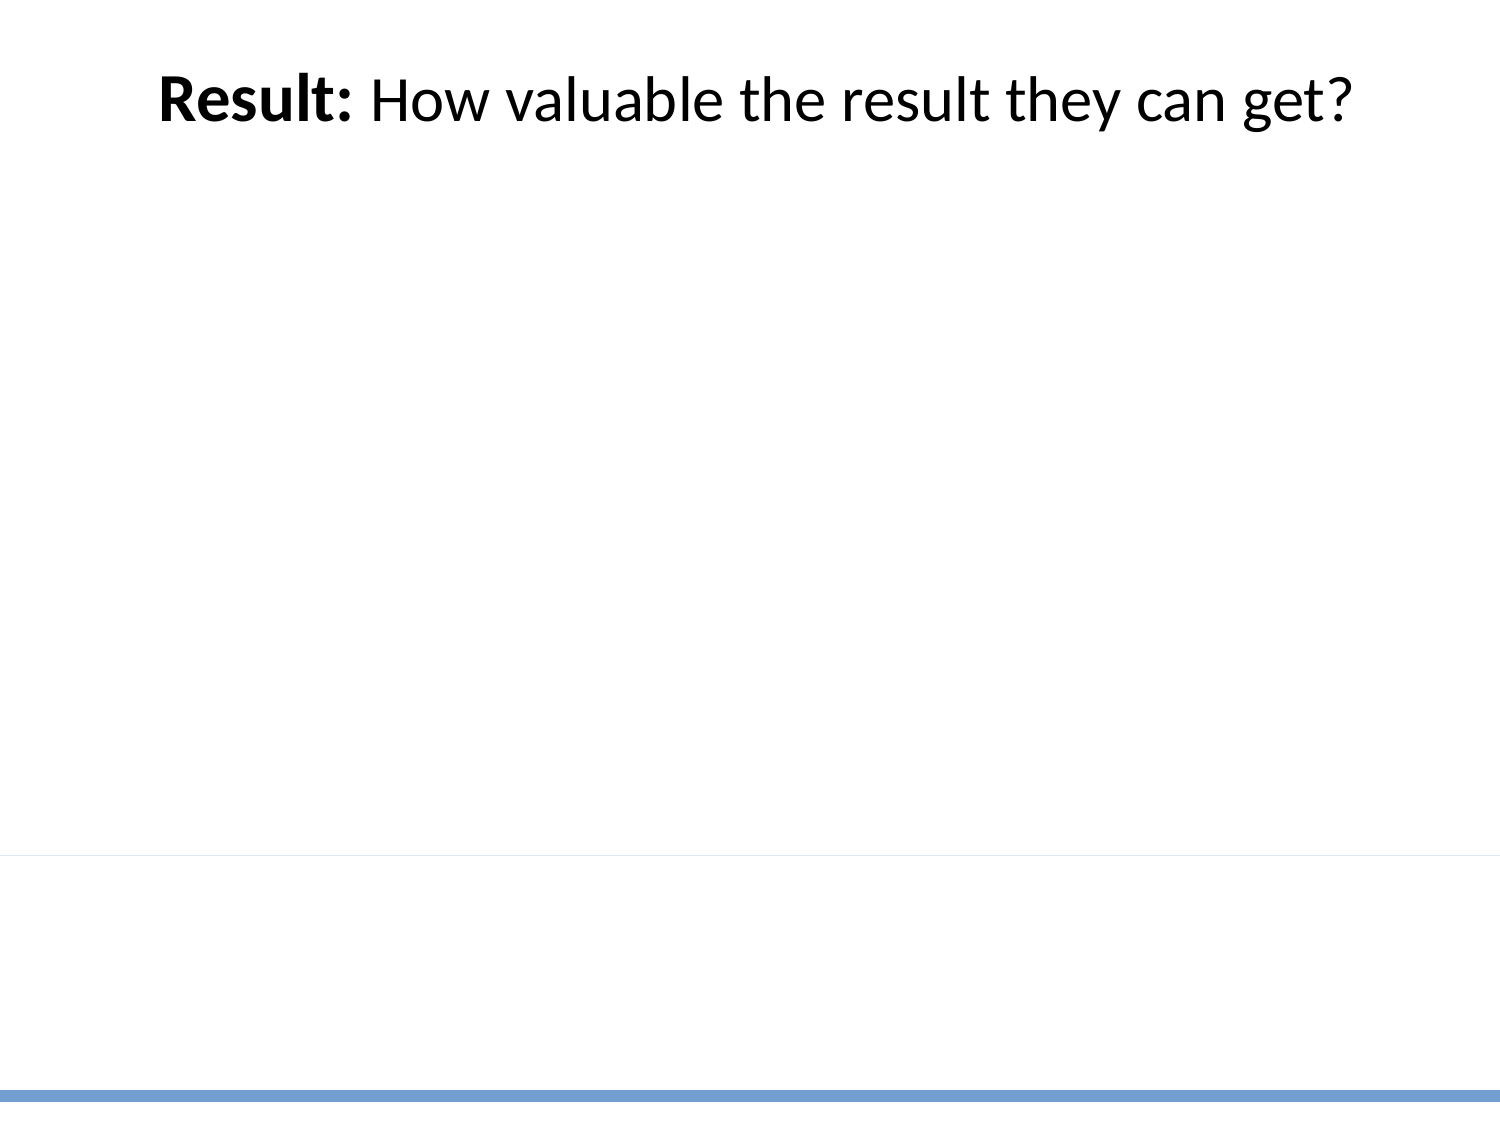

# Result: How valuable the result they can get?
| Name | Hayley Stochastic Modeling and analysis of Unemployment | Lauren Using Cluster Analysis to Identify Relationships Between Old English Poems |
| --- | --- | --- |
| The effect of the result: | By using many advanced math knowledge, the result turns out to be widely available and applicable. | No big research can be done by a single person. The result can only be used in a narrow field. |
| The accuracy of the result: | The large collection of data contributes to the high accuracy of the result. | The lack of collaboration leads to a rough result. Personal idea might influence the result a lot. |
| Conclusion in general: | The results have a strong power of influence. They are also accurate and usable in a large range. | The results usually limit to a specific problem. Hardly to be implemented in other cases |